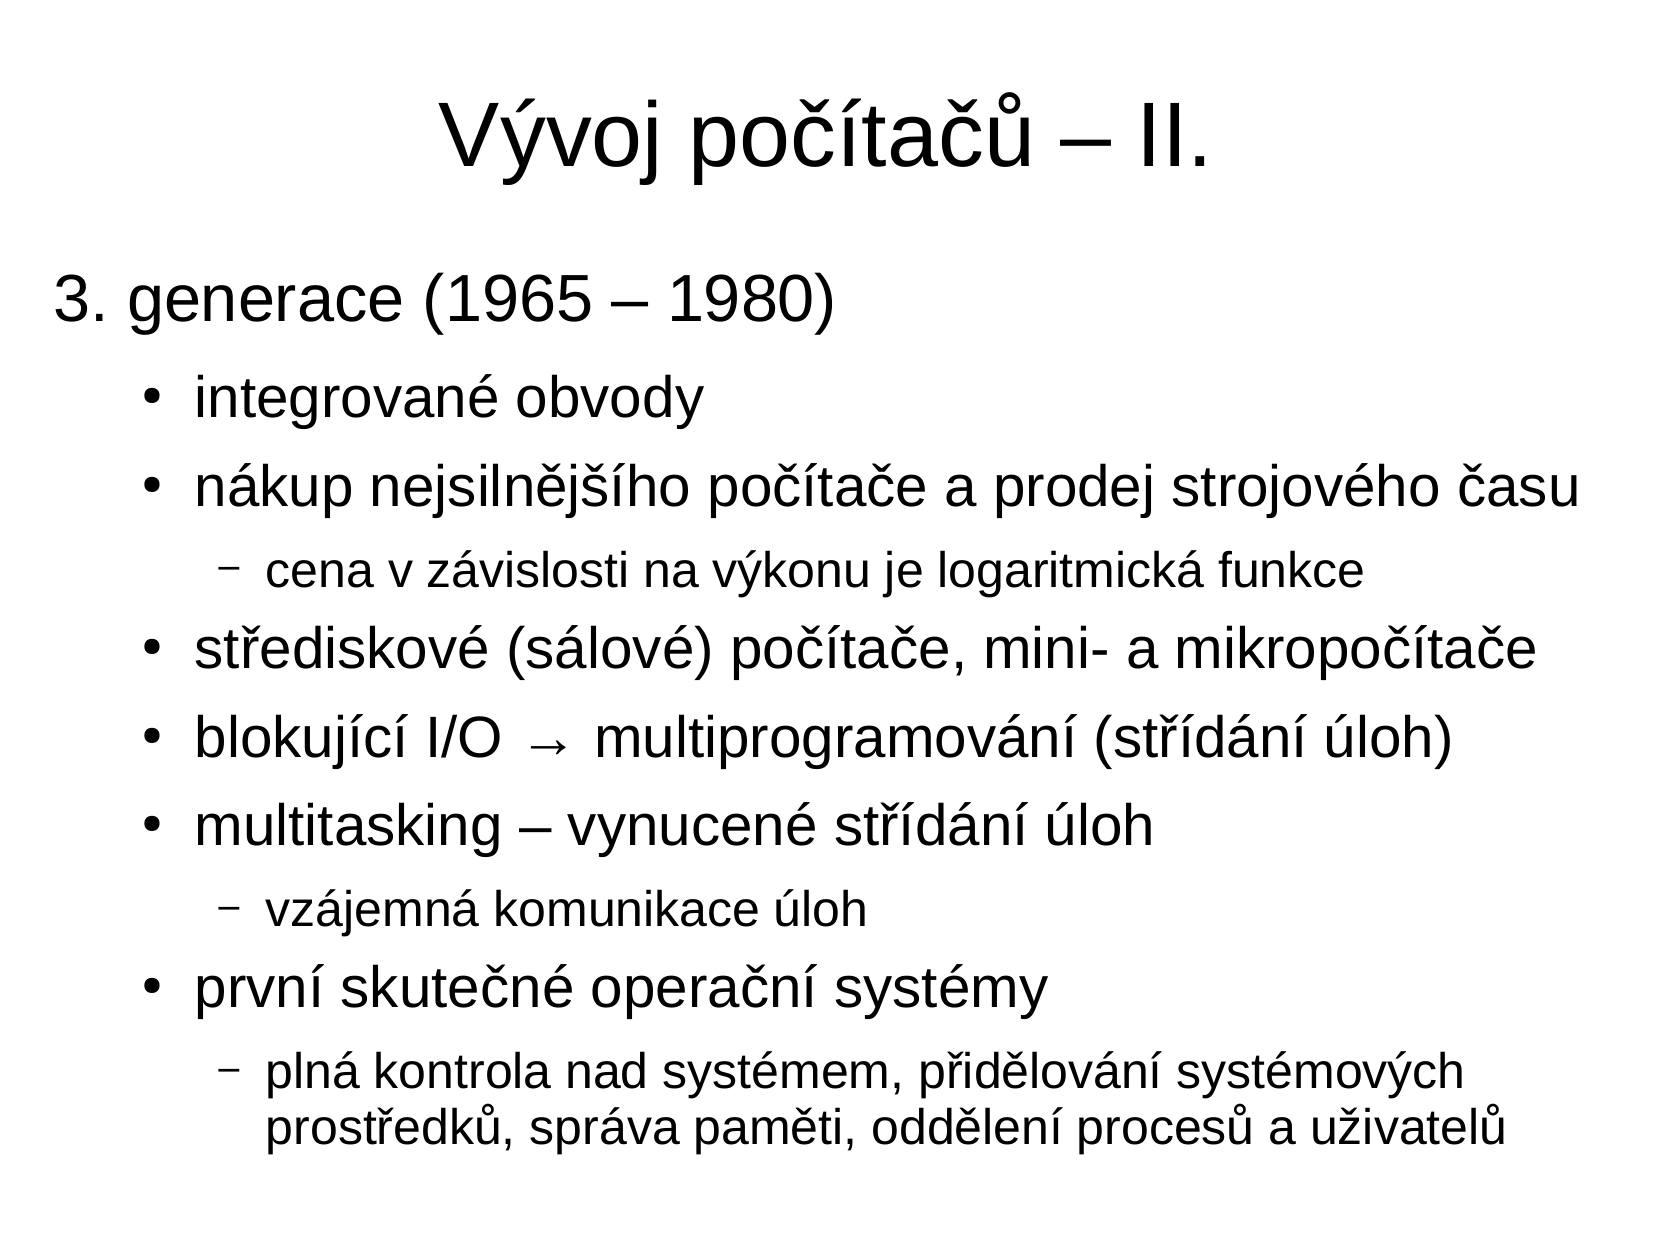

# Vývoj počítačů – II.
3. generace (1965 – 1980)
integrované obvody
nákup nejsilnějšího počítače a prodej strojového času
cena v závislosti na výkonu je logaritmická funkce
střediskové (sálové) počítače, mini- a mikropočítače
blokující I/O → multiprogramování (střídání úloh)
multitasking – vynucené střídání úloh
vzájemná komunikace úloh
první skutečné operační systémy
plná kontrola nad systémem, přidělování systémových prostředků, správa paměti, oddělení procesů a uživatelů